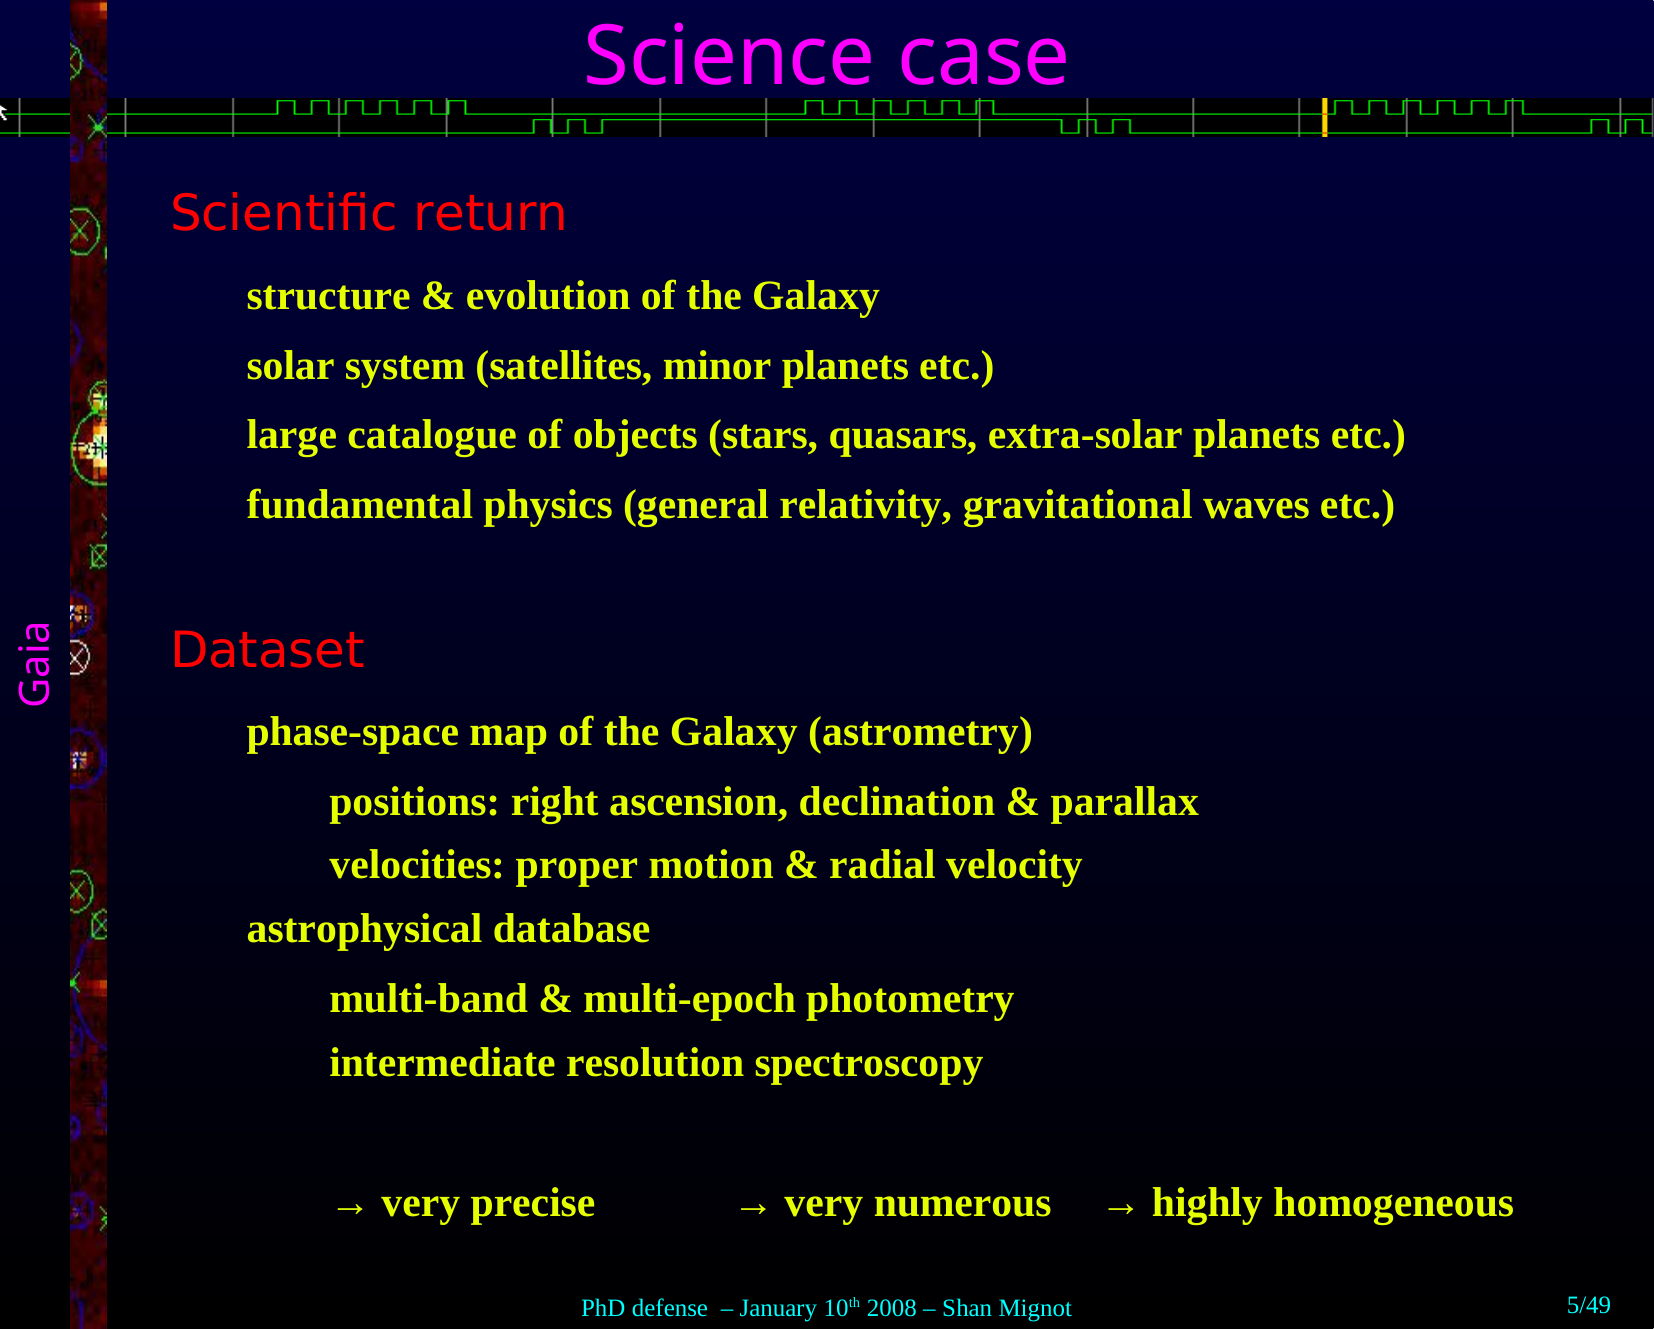

Science case
# Scientific return
structure & evolution of the Galaxy
solar system (satellites, minor planets etc.)
large catalogue of objects (stars, quasars, extra-solar planets etc.)
fundamental physics (general relativity, gravitational waves etc.)
Dataset
phase-space map of the Galaxy (astrometry)
positions: right ascension, declination & parallax
velocities: proper motion & radial velocity
astrophysical database
multi-band & multi-epoch photometry
intermediate resolution spectroscopy
→ very precise		→ very numerous	→ highly homogeneous
Gaia
PhD defense – January 10th 2008 – Shan Mignot